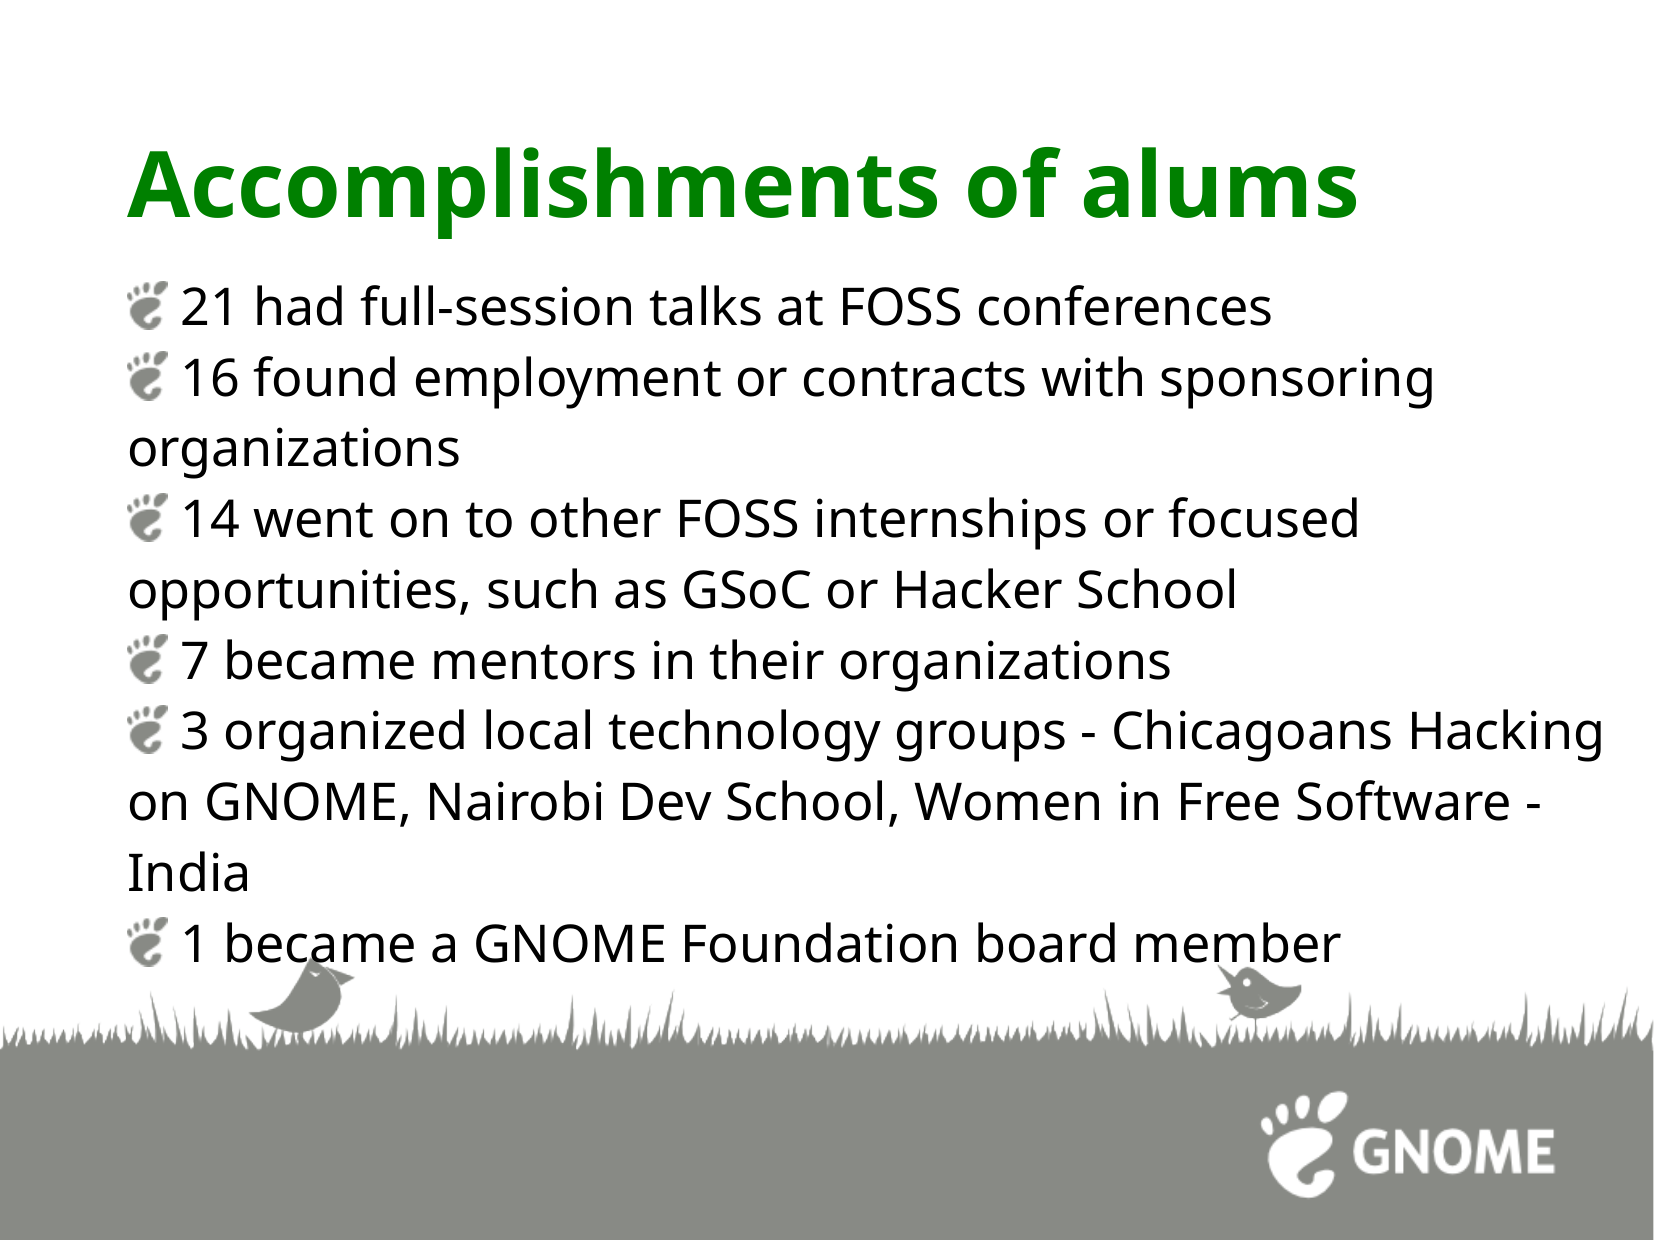

Accomplishments of alums
 21 had full-session talks at FOSS conferences
 16 found employment or contracts with sponsoring organizations
 14 went on to other FOSS internships or focused opportunities, such as GSoC or Hacker School
 7 became mentors in their organizations
 3 organized local technology groups - Chicagoans Hacking on GNOME, Nairobi Dev School, Women in Free Software - India
 1 became a GNOME Foundation board member